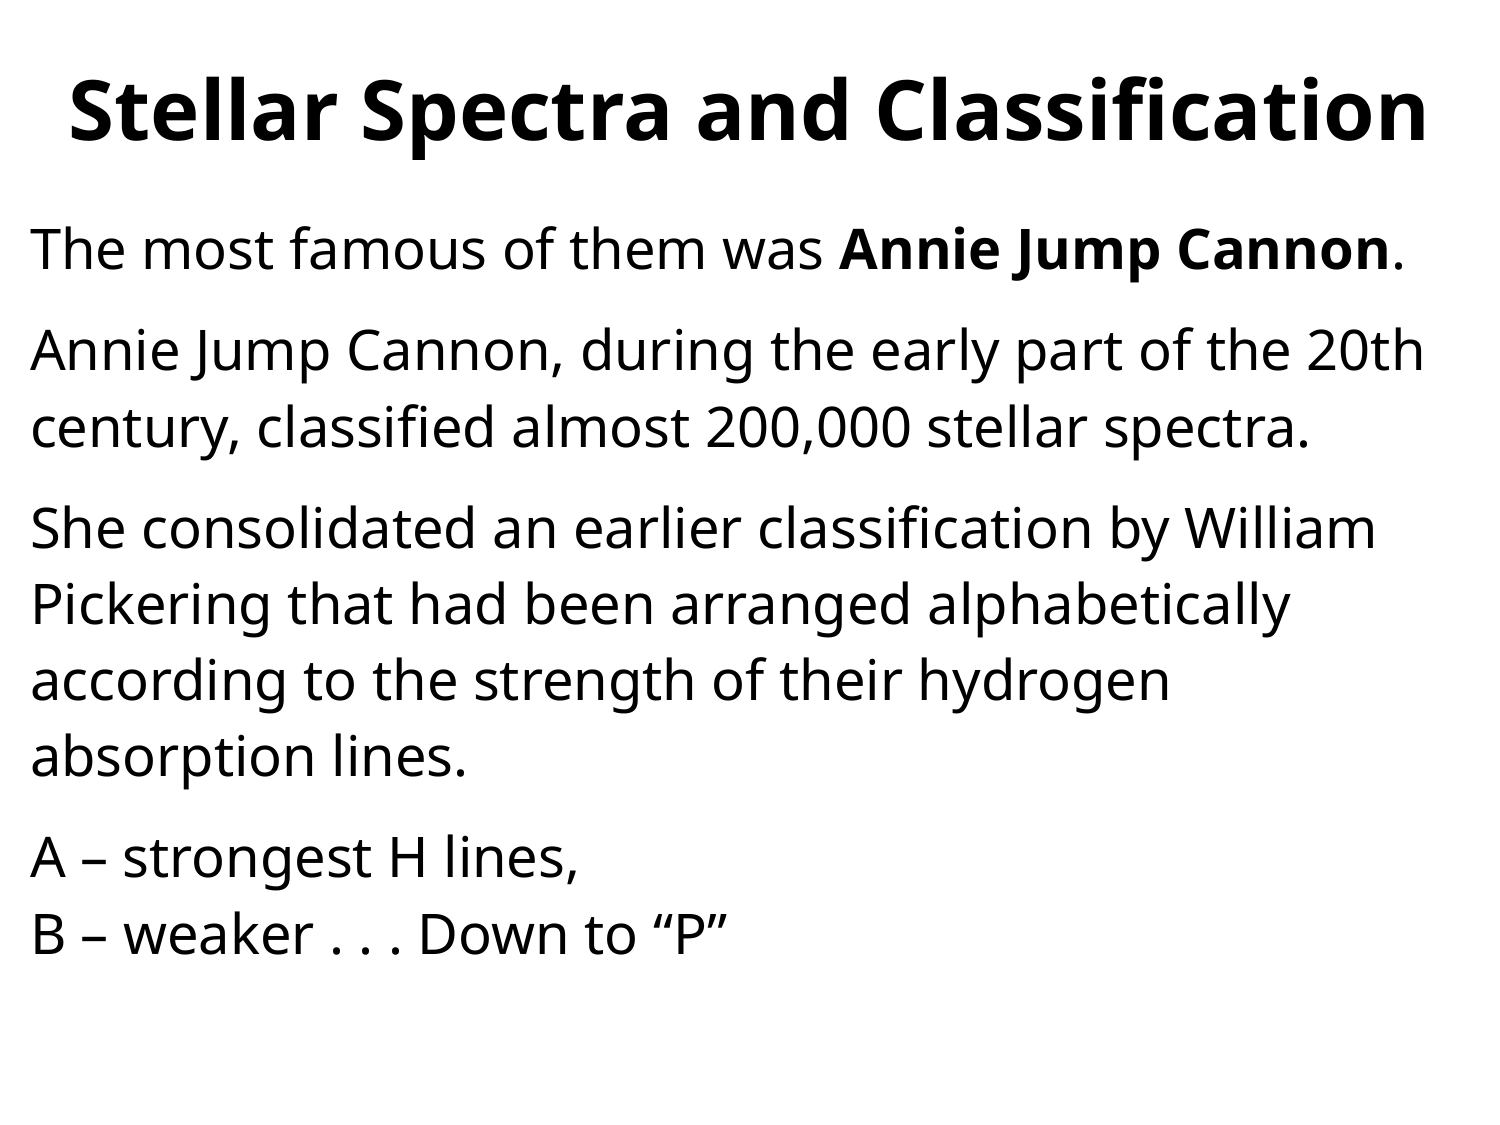

# Stellar Spectra and Classification
The most famous of them was Annie Jump Cannon.
Annie Jump Cannon, during the early part of the 20th century, classified almost 200,000 stellar spectra.
She consolidated an earlier classification by William Pickering that had been arranged alphabetically according to the strength of their hydrogen absorption lines.
A – strongest H lines,
B – weaker . . . Down to “P”